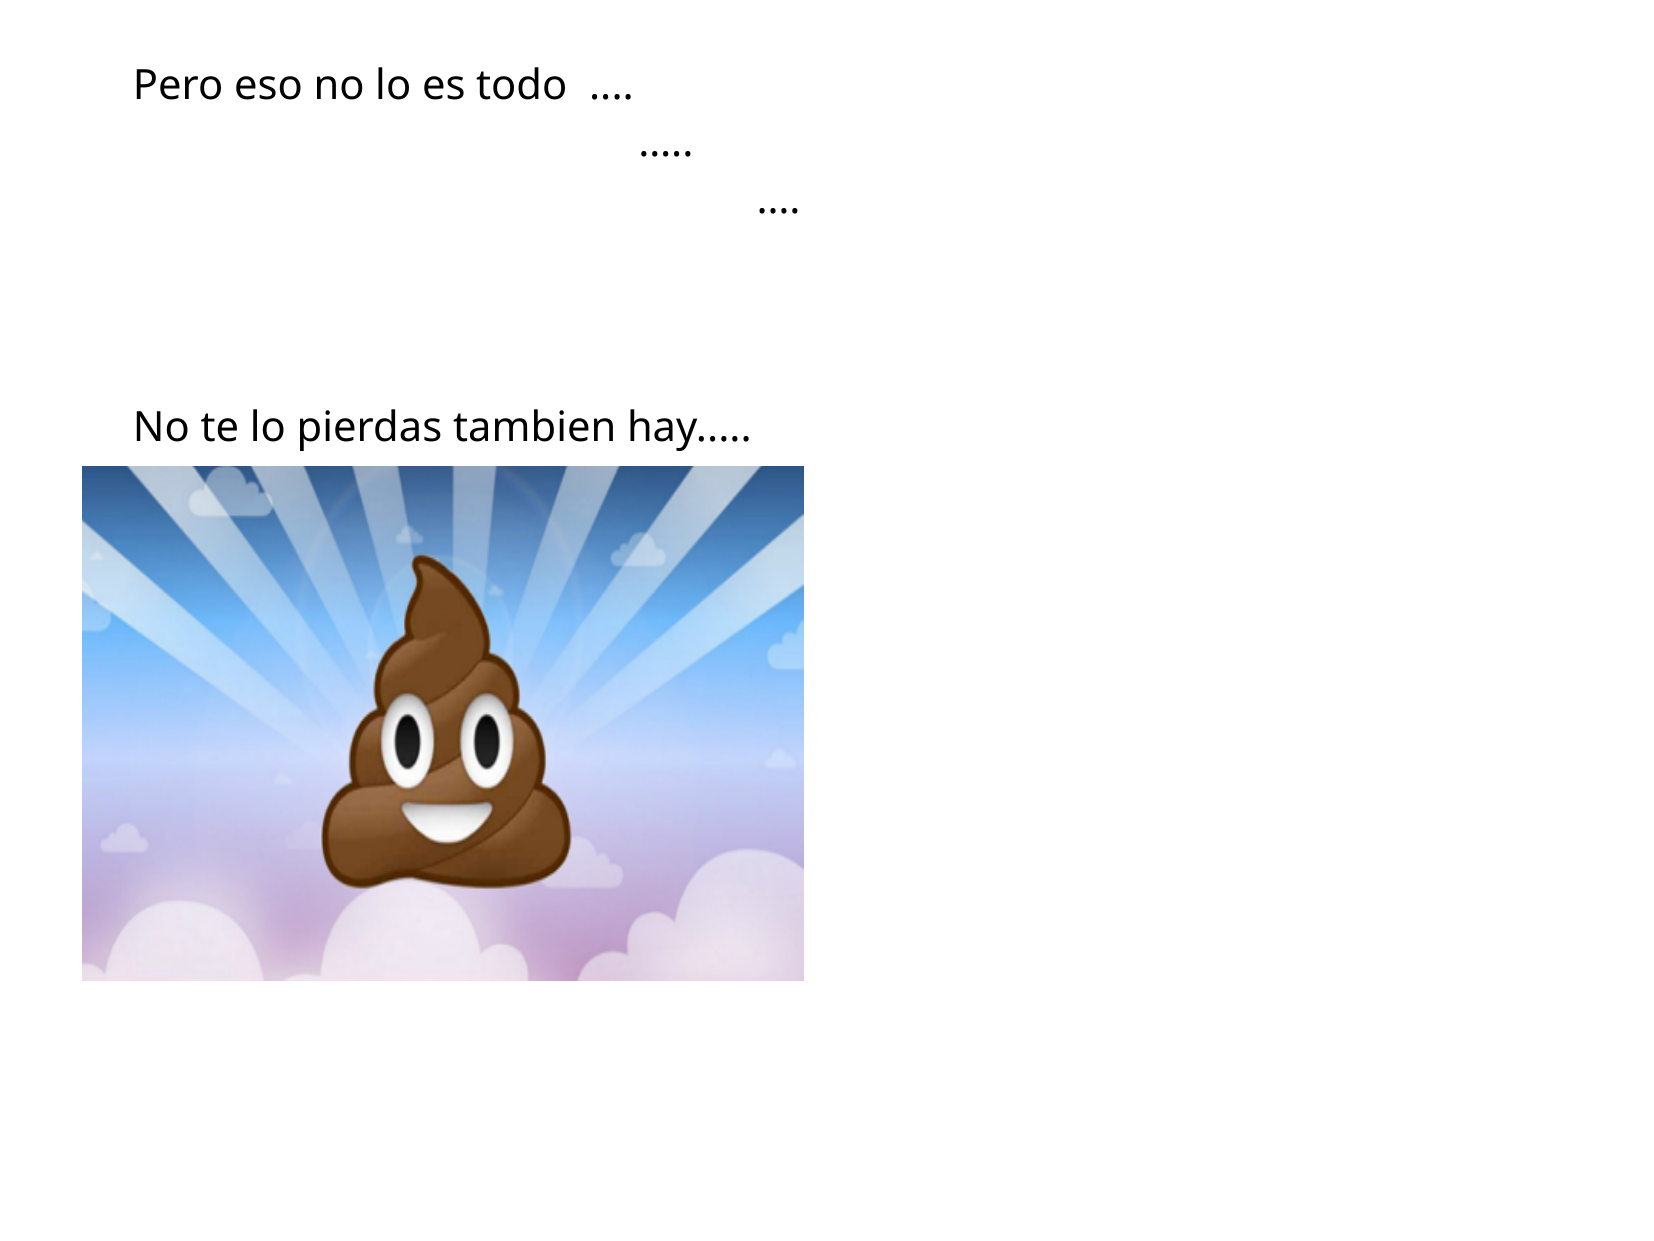

Pero eso no lo es todo ....
 …..
 ….
No te lo pierdas tambien hay.....